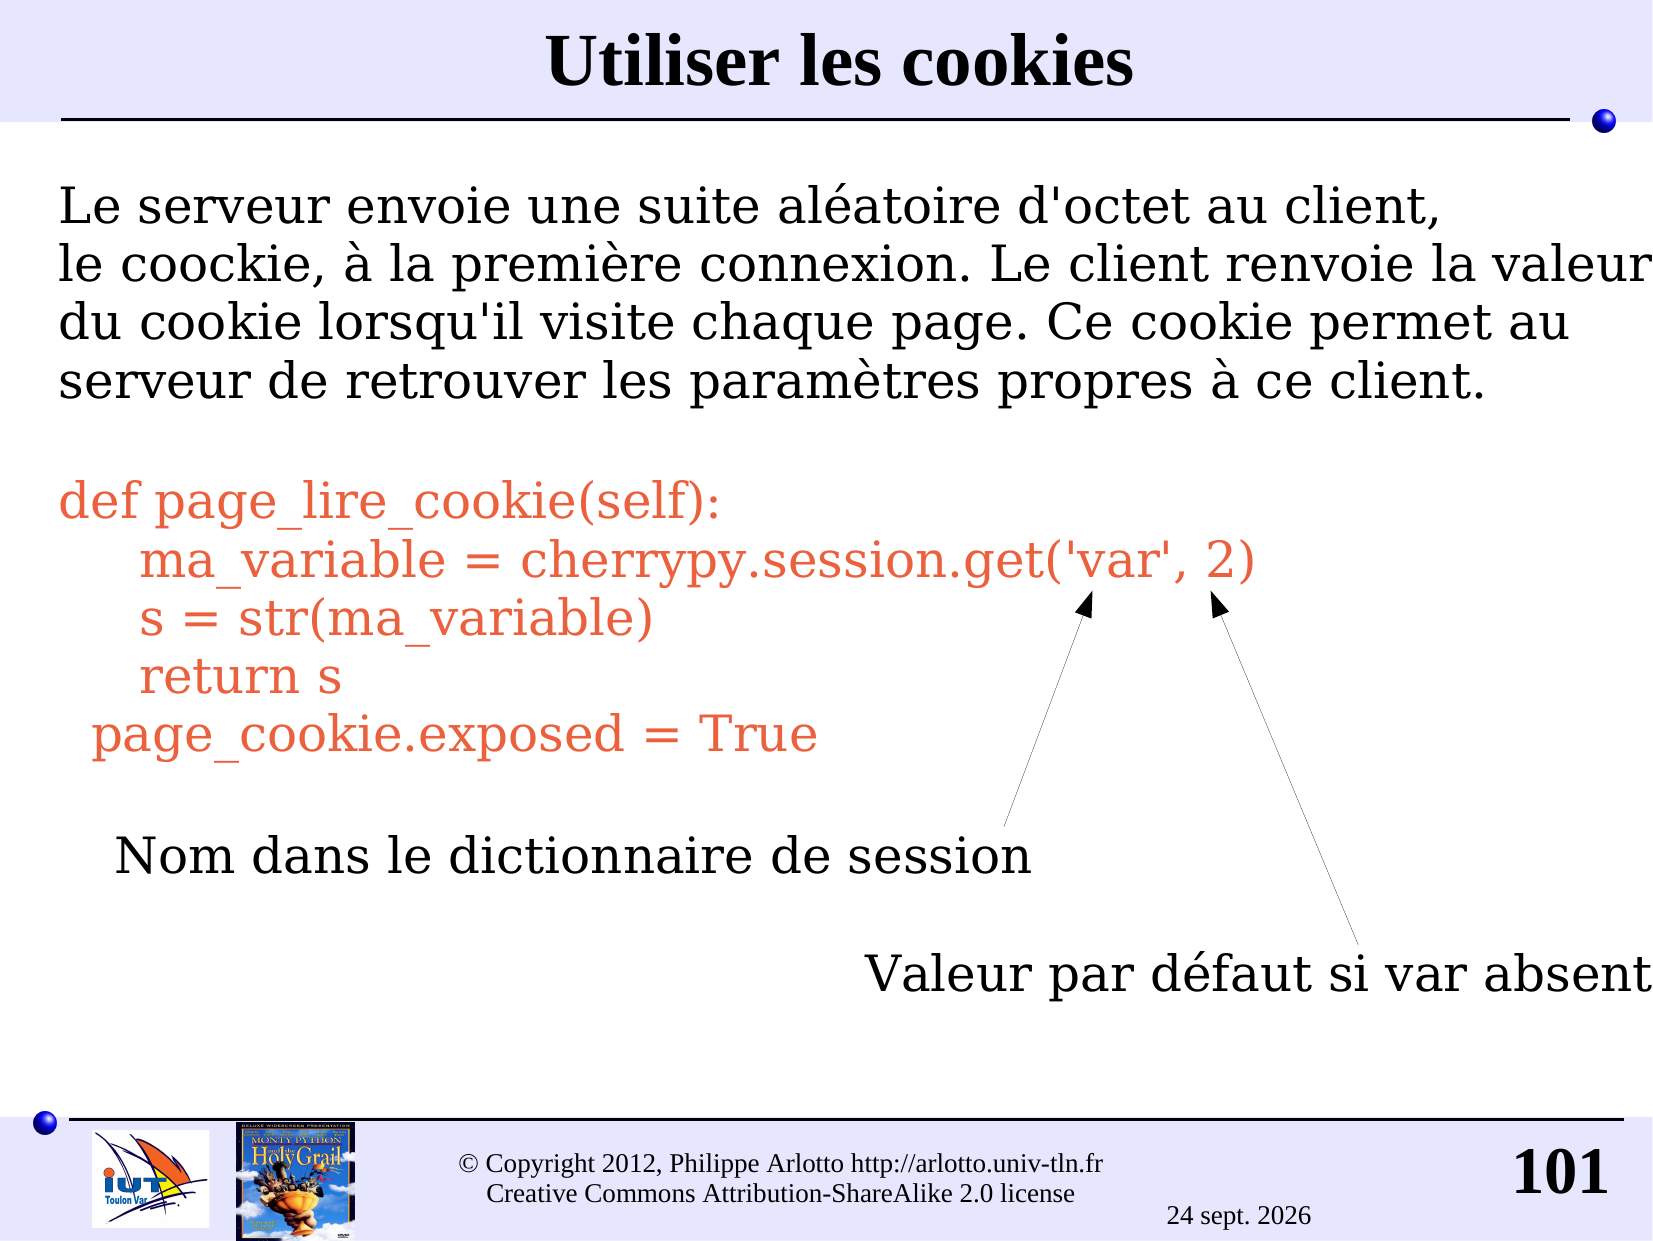

# Utiliser les cookies
Le serveur envoie une suite aléatoire d'octet au client,
le coockie, à la première connexion. Le client renvoie la valeur
du cookie lorsqu'il visite chaque page. Ce cookie permet au
serveur de retrouver les paramètres propres à ce client.
def page_lire_cookie(self):
 ma_variable = cherrypy.session.get('var', 2)
 s = str(ma_variable)
 return s
 page_cookie.exposed = True
Nom dans le dictionnaire de session
Valeur par défaut si var absent